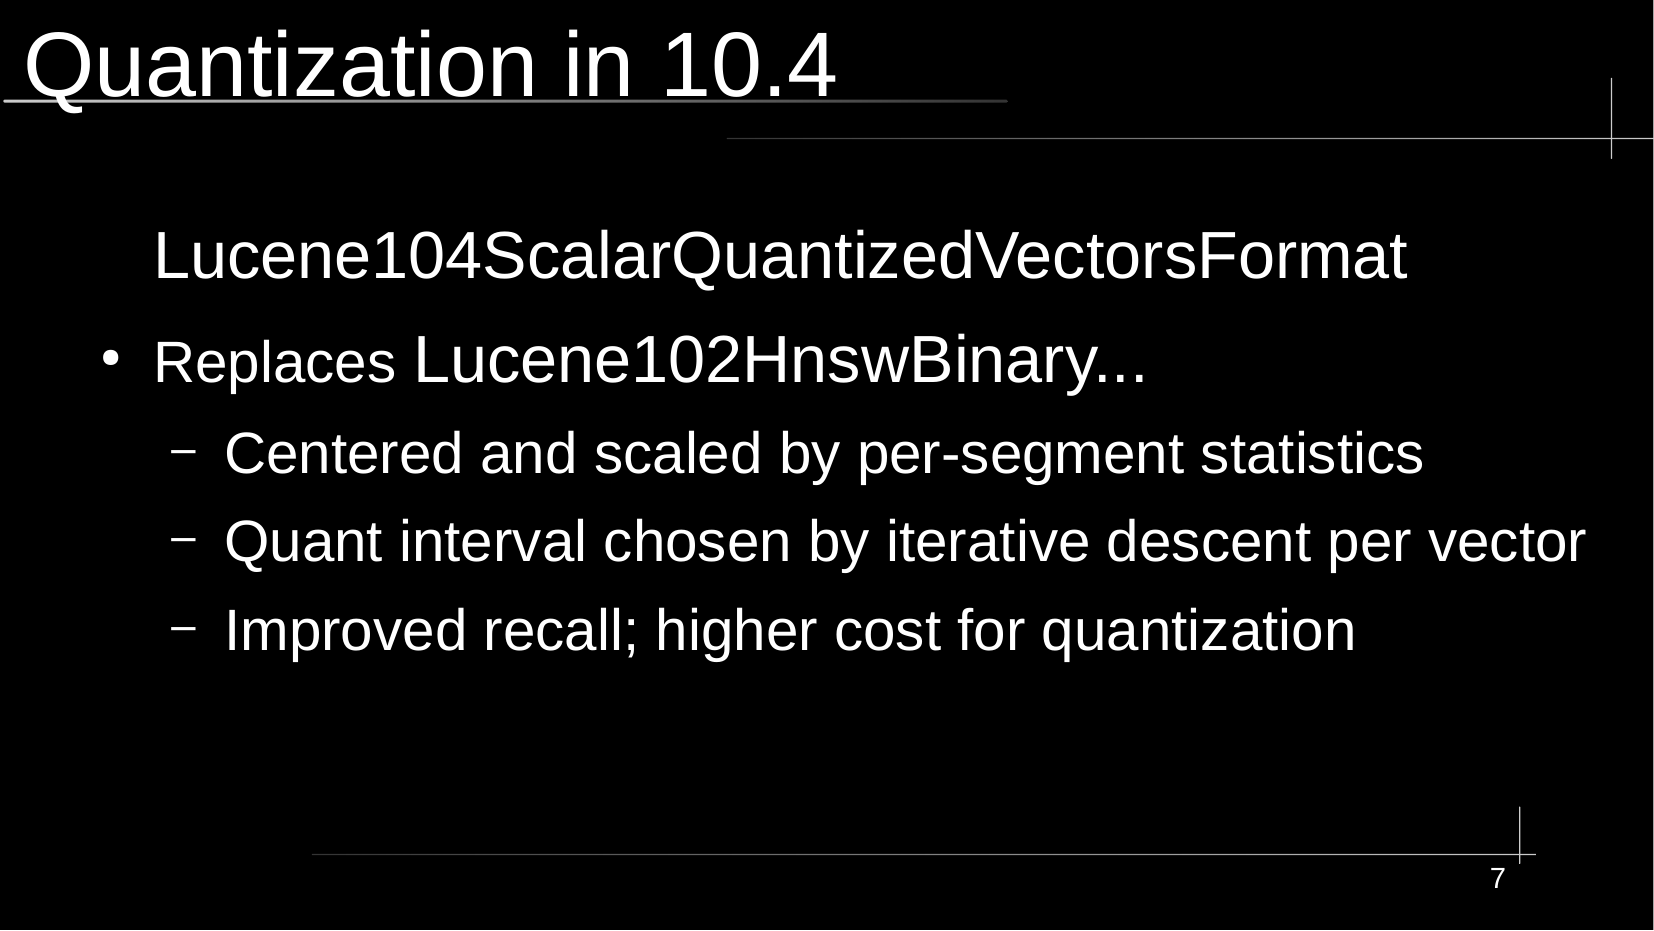

# Quantization in 10.4
Lucene104ScalarQuantizedVectorsFormat
Replaces Lucene102HnswBinary...
Centered and scaled by per-segment statistics
Quant interval chosen by iterative descent per vector
Improved recall; higher cost for quantization
7